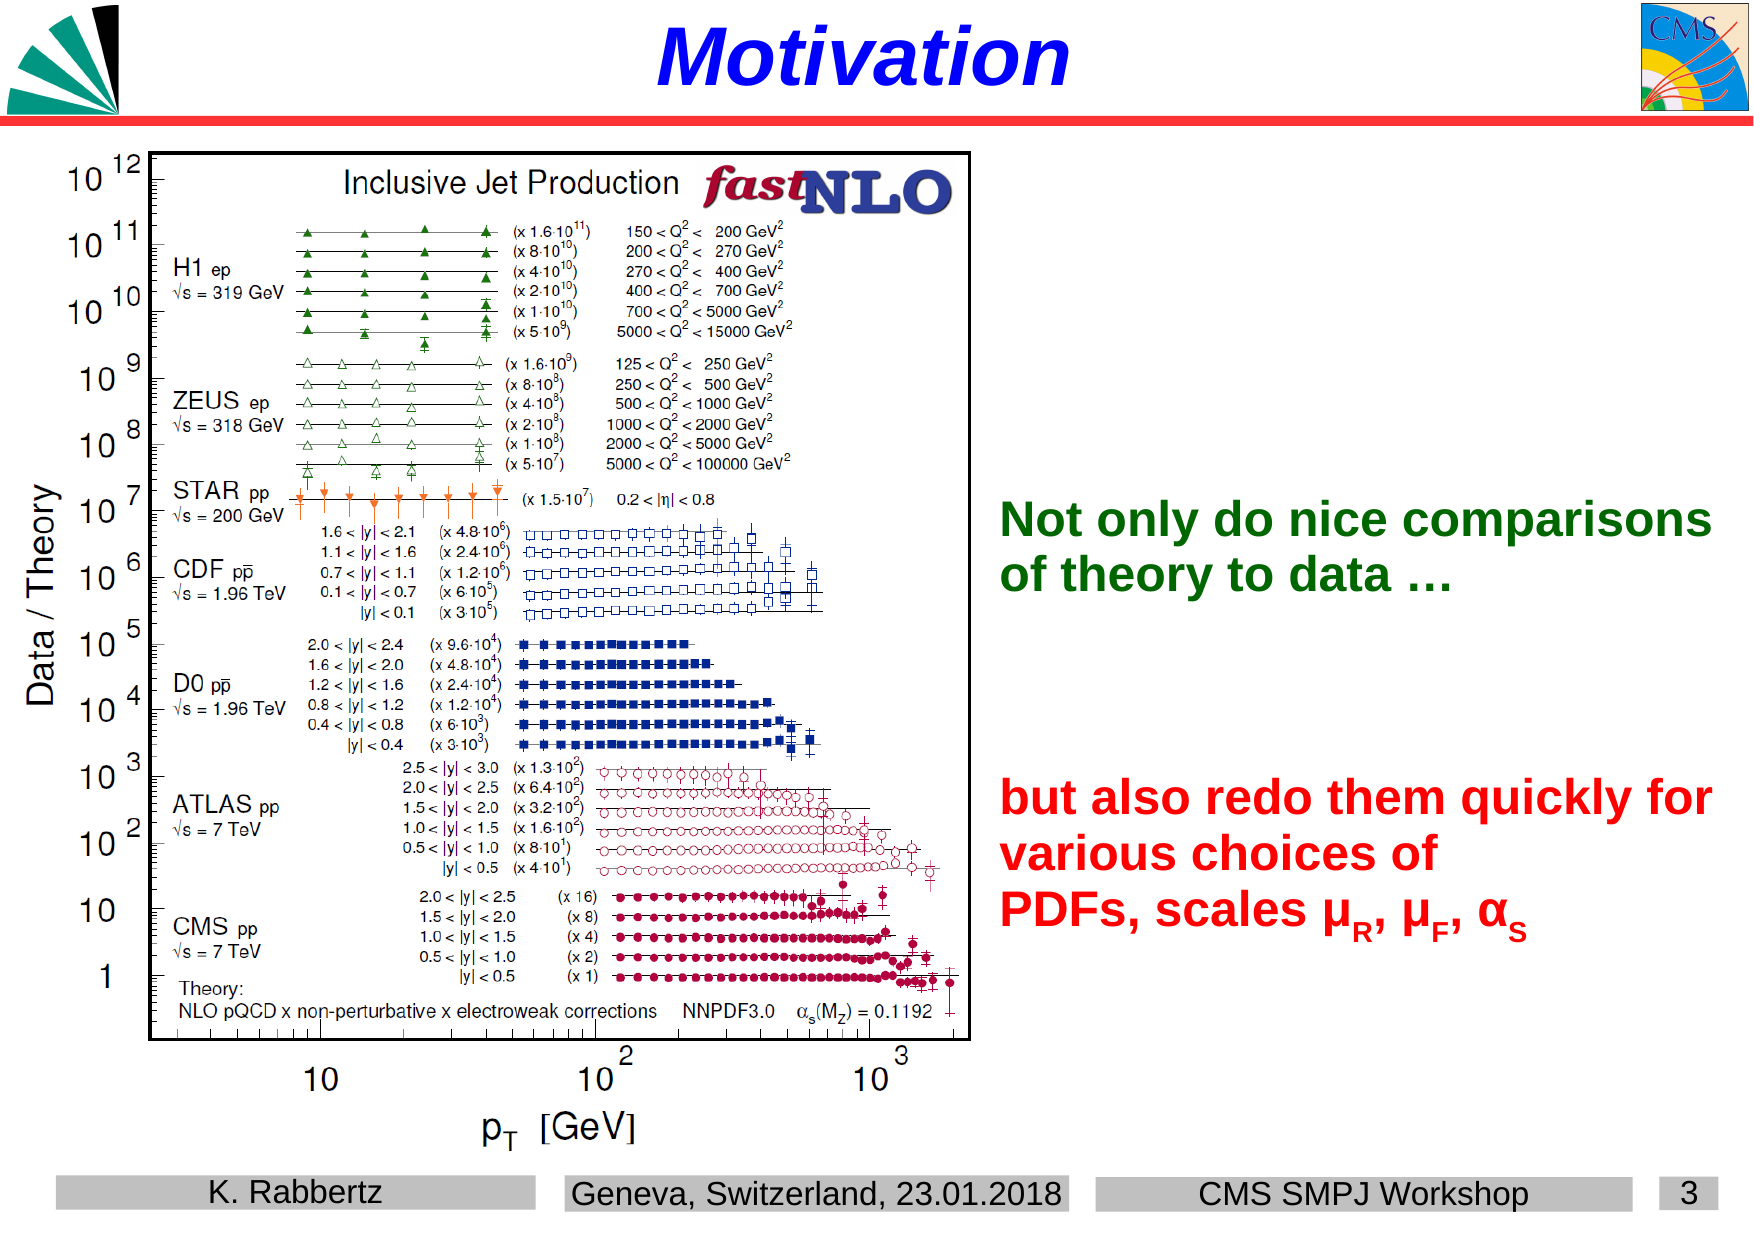

# Motivation
Not only do nice comparisons
of theory to data …
but also redo them quickly for
various choices of
PDFs, scales μR, μF, αS